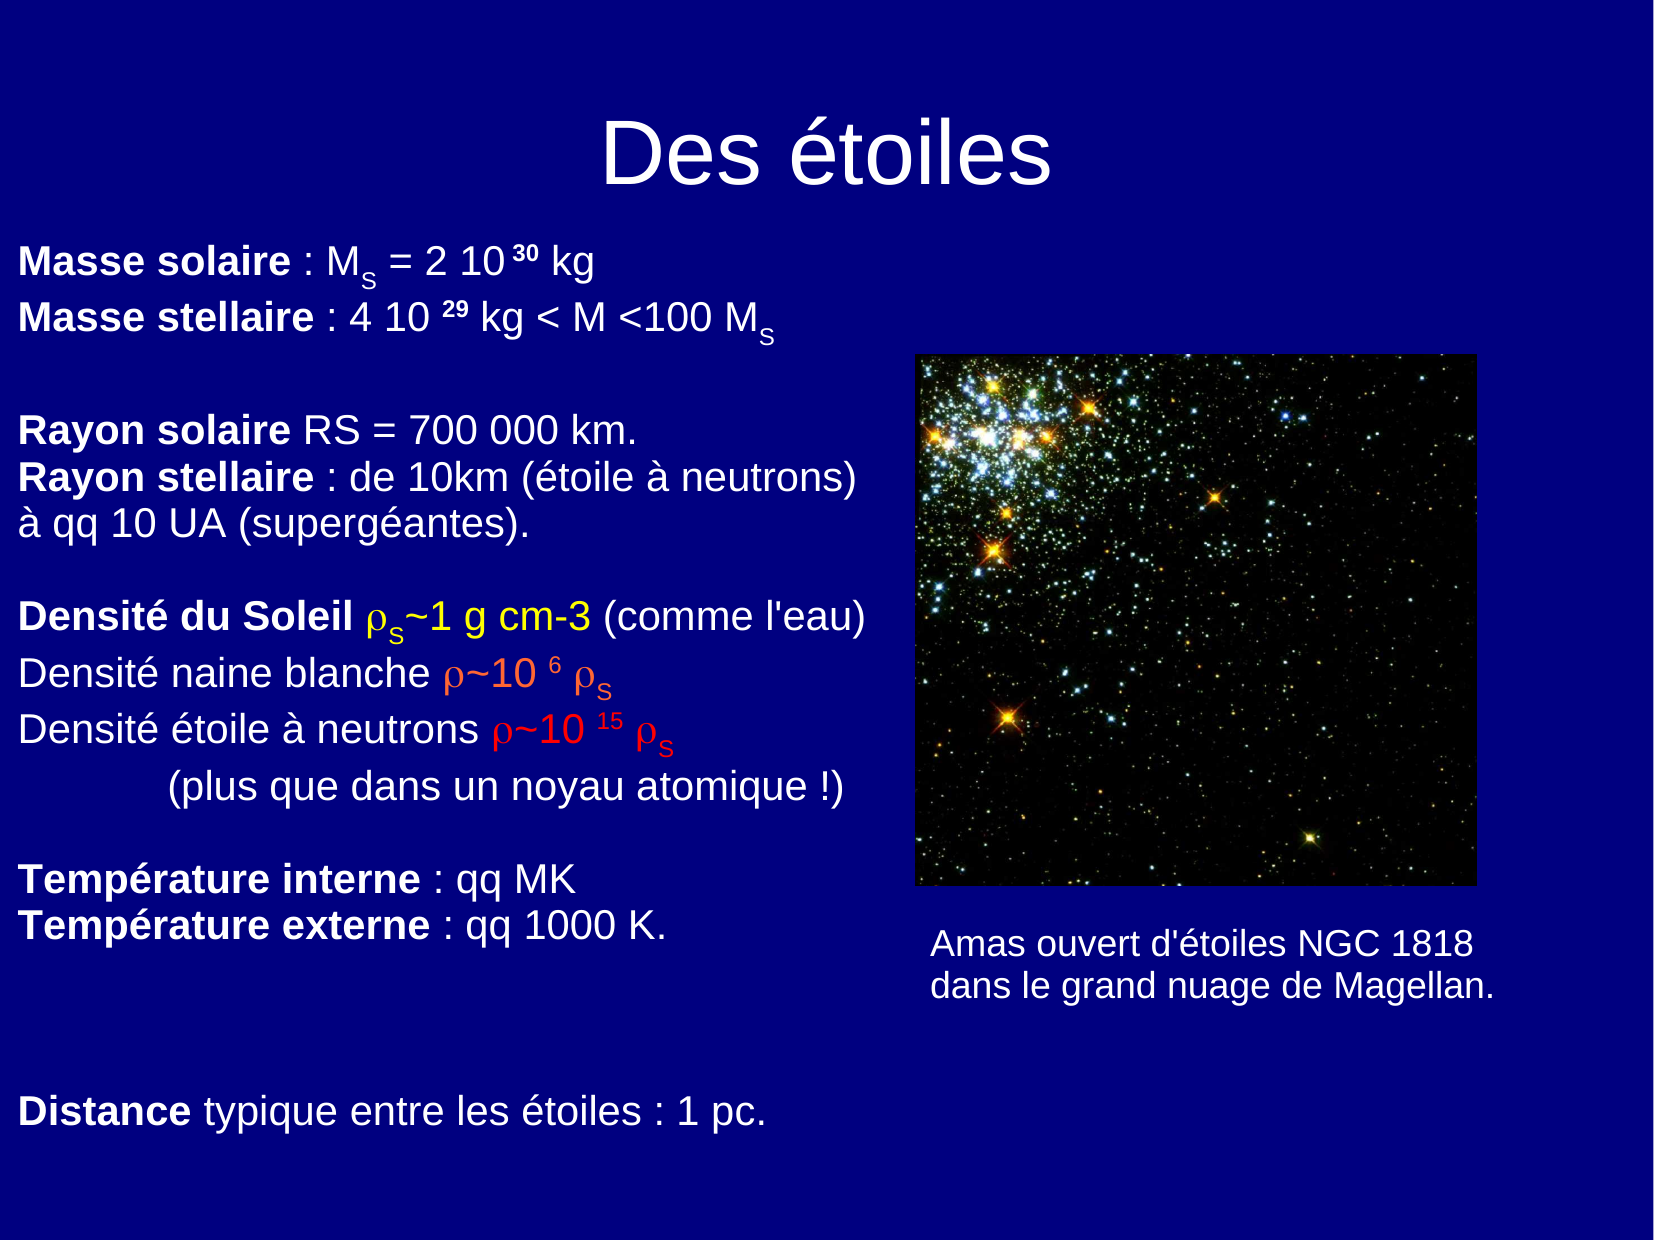

# Des étoiles
Masse solaire : MS = 2 10 30 kg
Masse stellaire : 4 10 29 kg < M <100 MS
Rayon solaire RS = 700 000 km.
Rayon stellaire : de 10km (étoile à neutrons)
à qq 10 UA (supergéantes).
Densité du Soleil rS~1 g cm-3 (comme l'eau)
Densité naine blanche r~10 6 rS
Densité étoile à neutrons r~10 15 rS
 (plus que dans un noyau atomique !)
Température interne : qq MK
Température externe : qq 1000 K.
Distance typique entre les étoiles : 1 pc.
Amas ouvert d'étoiles NGC 1818
dans le grand nuage de Magellan.